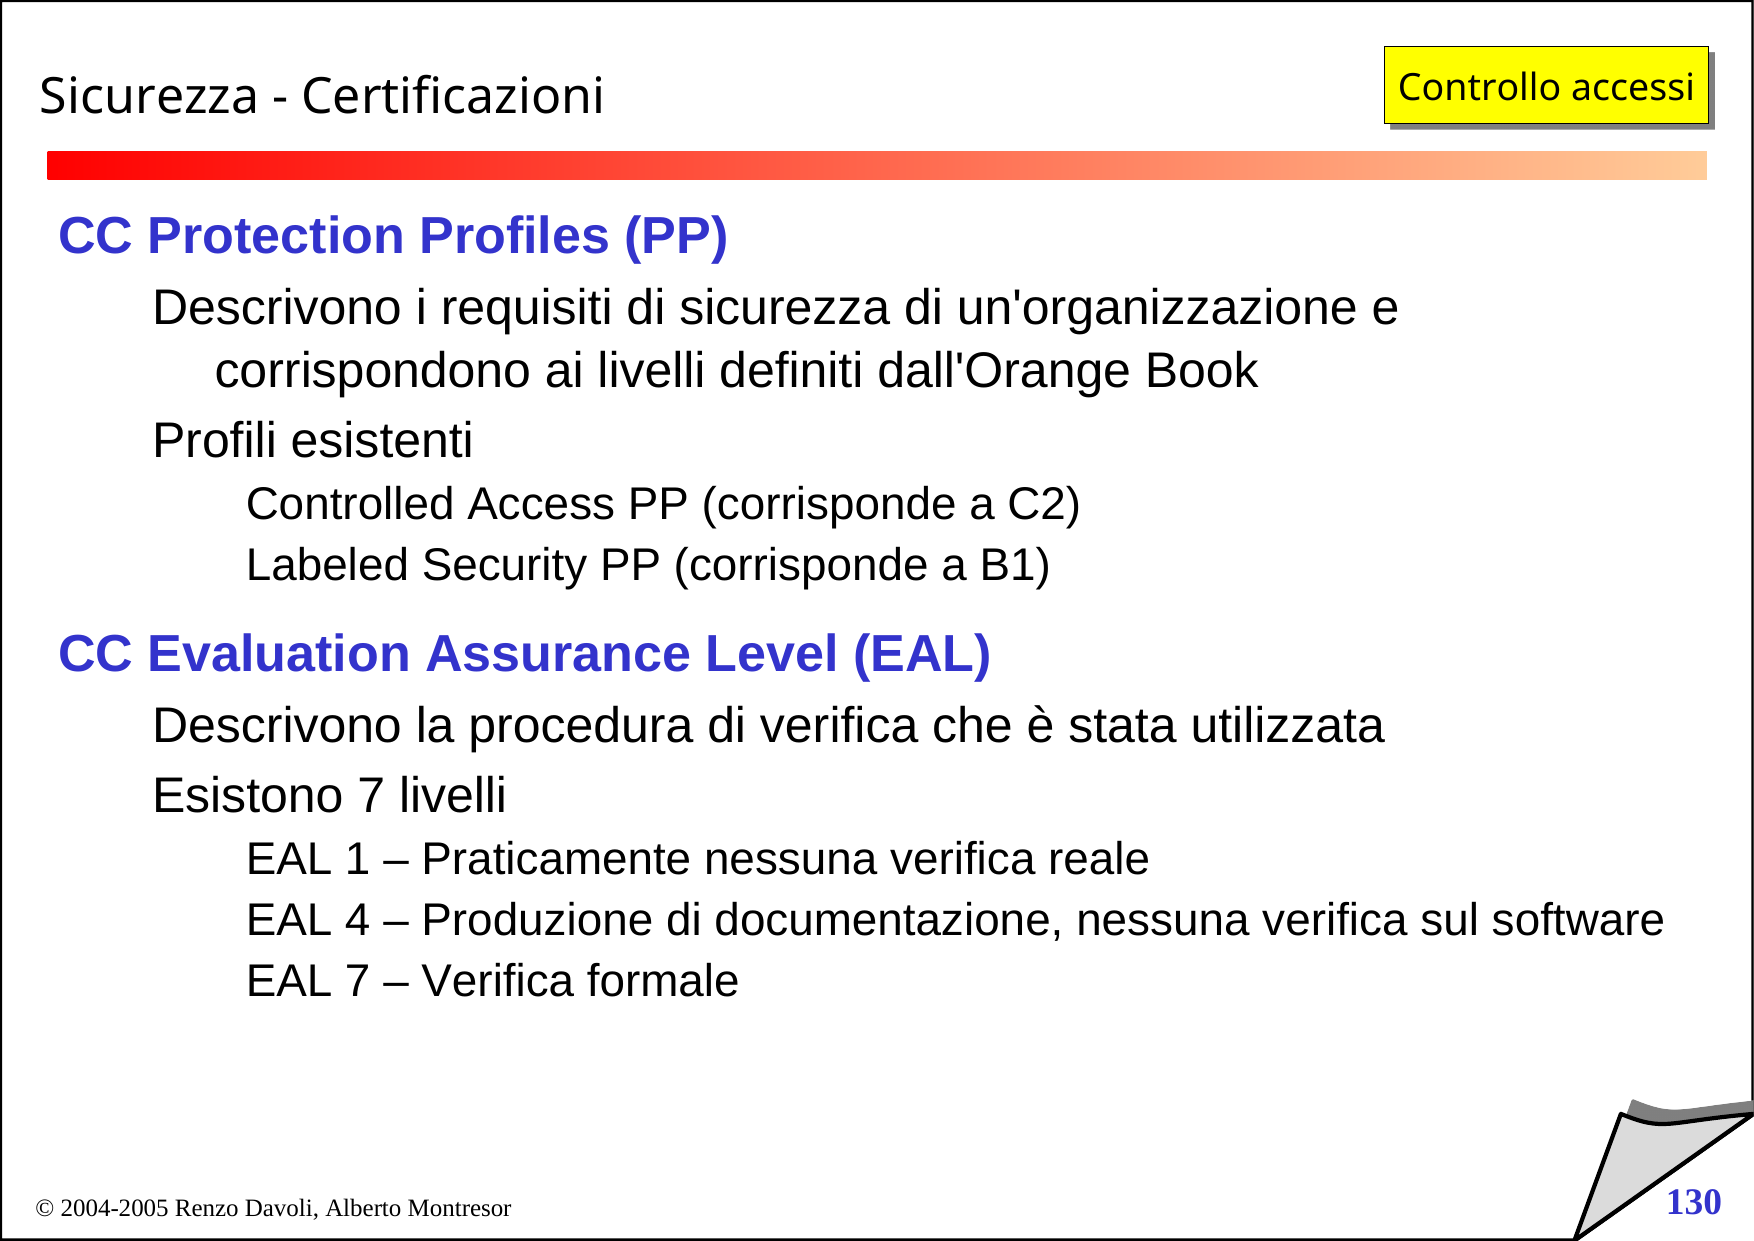

Controllo accessi
# Sicurezza - Certificazioni
CC Protection Profiles (PP)
Descrivono i requisiti di sicurezza di un'organizzazione e corrispondono ai livelli definiti dall'Orange Book
Profili esistenti
Controlled Access PP (corrisponde a C2)
Labeled Security PP (corrisponde a B1)
CC Evaluation Assurance Level (EAL)
Descrivono la procedura di verifica che è stata utilizzata
Esistono 7 livelli
EAL 1 – Praticamente nessuna verifica reale
EAL 4 – Produzione di documentazione, nessuna verifica sul software
EAL 7 – Verifica formale